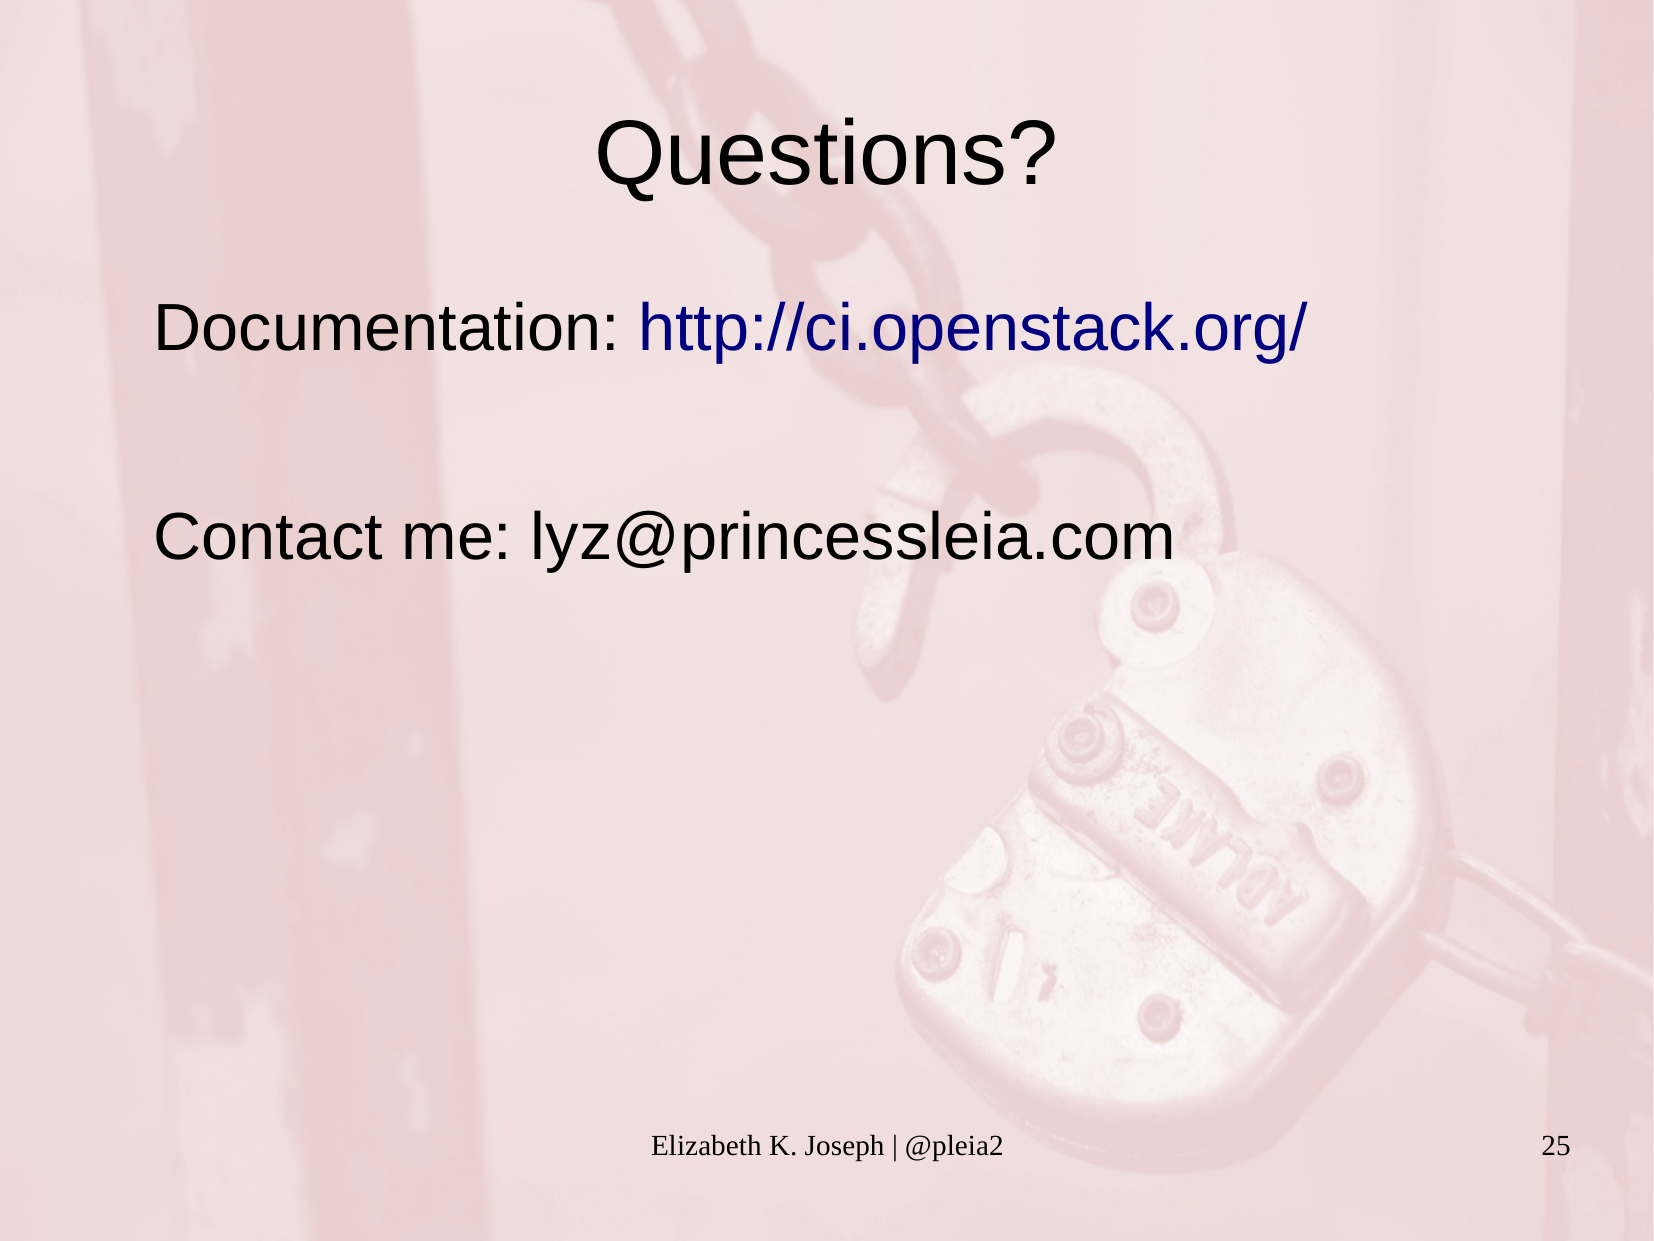

# Questions?
Documentation: http://ci.openstack.org/
Contact me: lyz@princessleia.com
Elizabeth K. Joseph | @pleia2
25